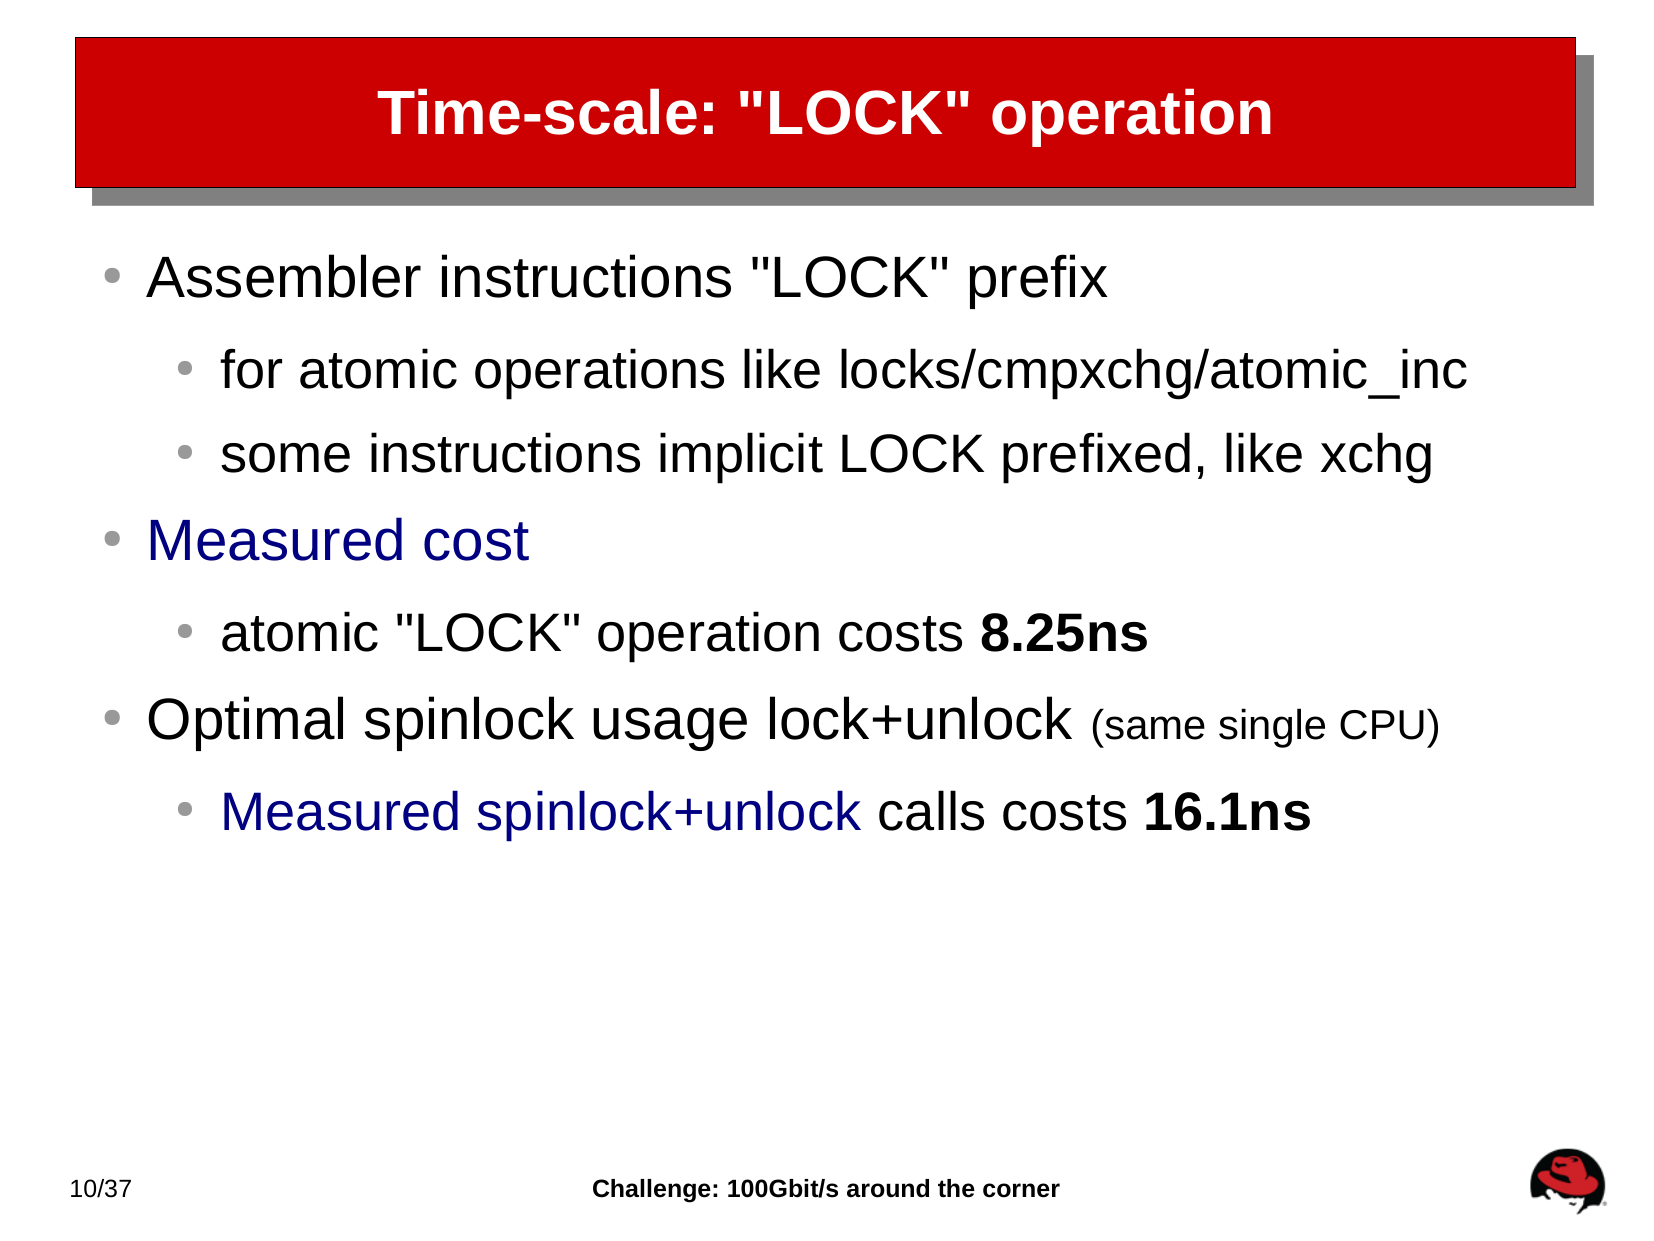

# Time-scale: "LOCK" operation
Assembler instructions "LOCK" prefix
for atomic operations like locks/cmpxchg/atomic_inc
some instructions implicit LOCK prefixed, like xchg
Measured cost
atomic "LOCK" operation costs 8.25ns
Optimal spinlock usage lock+unlock (same single CPU)
Measured spinlock+unlock calls costs 16.1ns